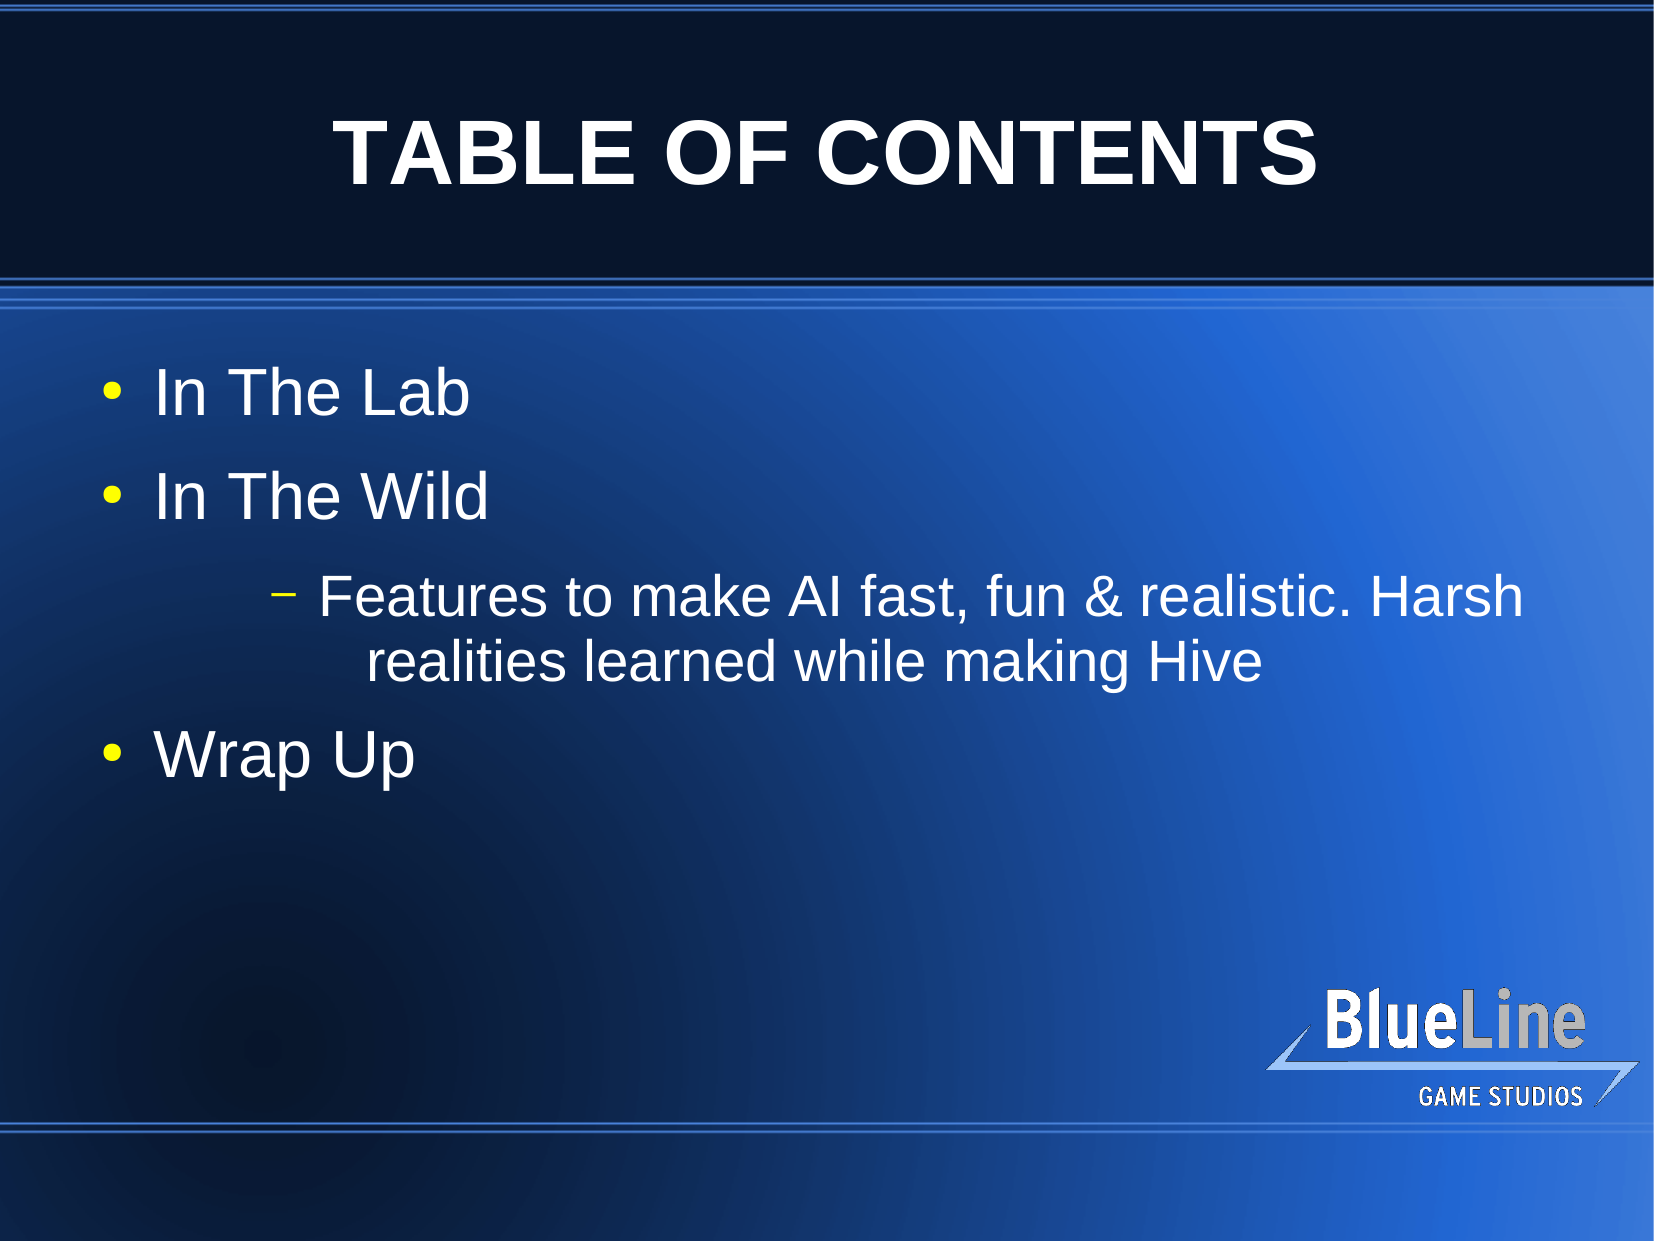

# TABLE OF CONTENTS
In The Lab
In The Wild
Features to make AI fast, fun & realistic. Harsh realities learned while making Hive
Wrap Up